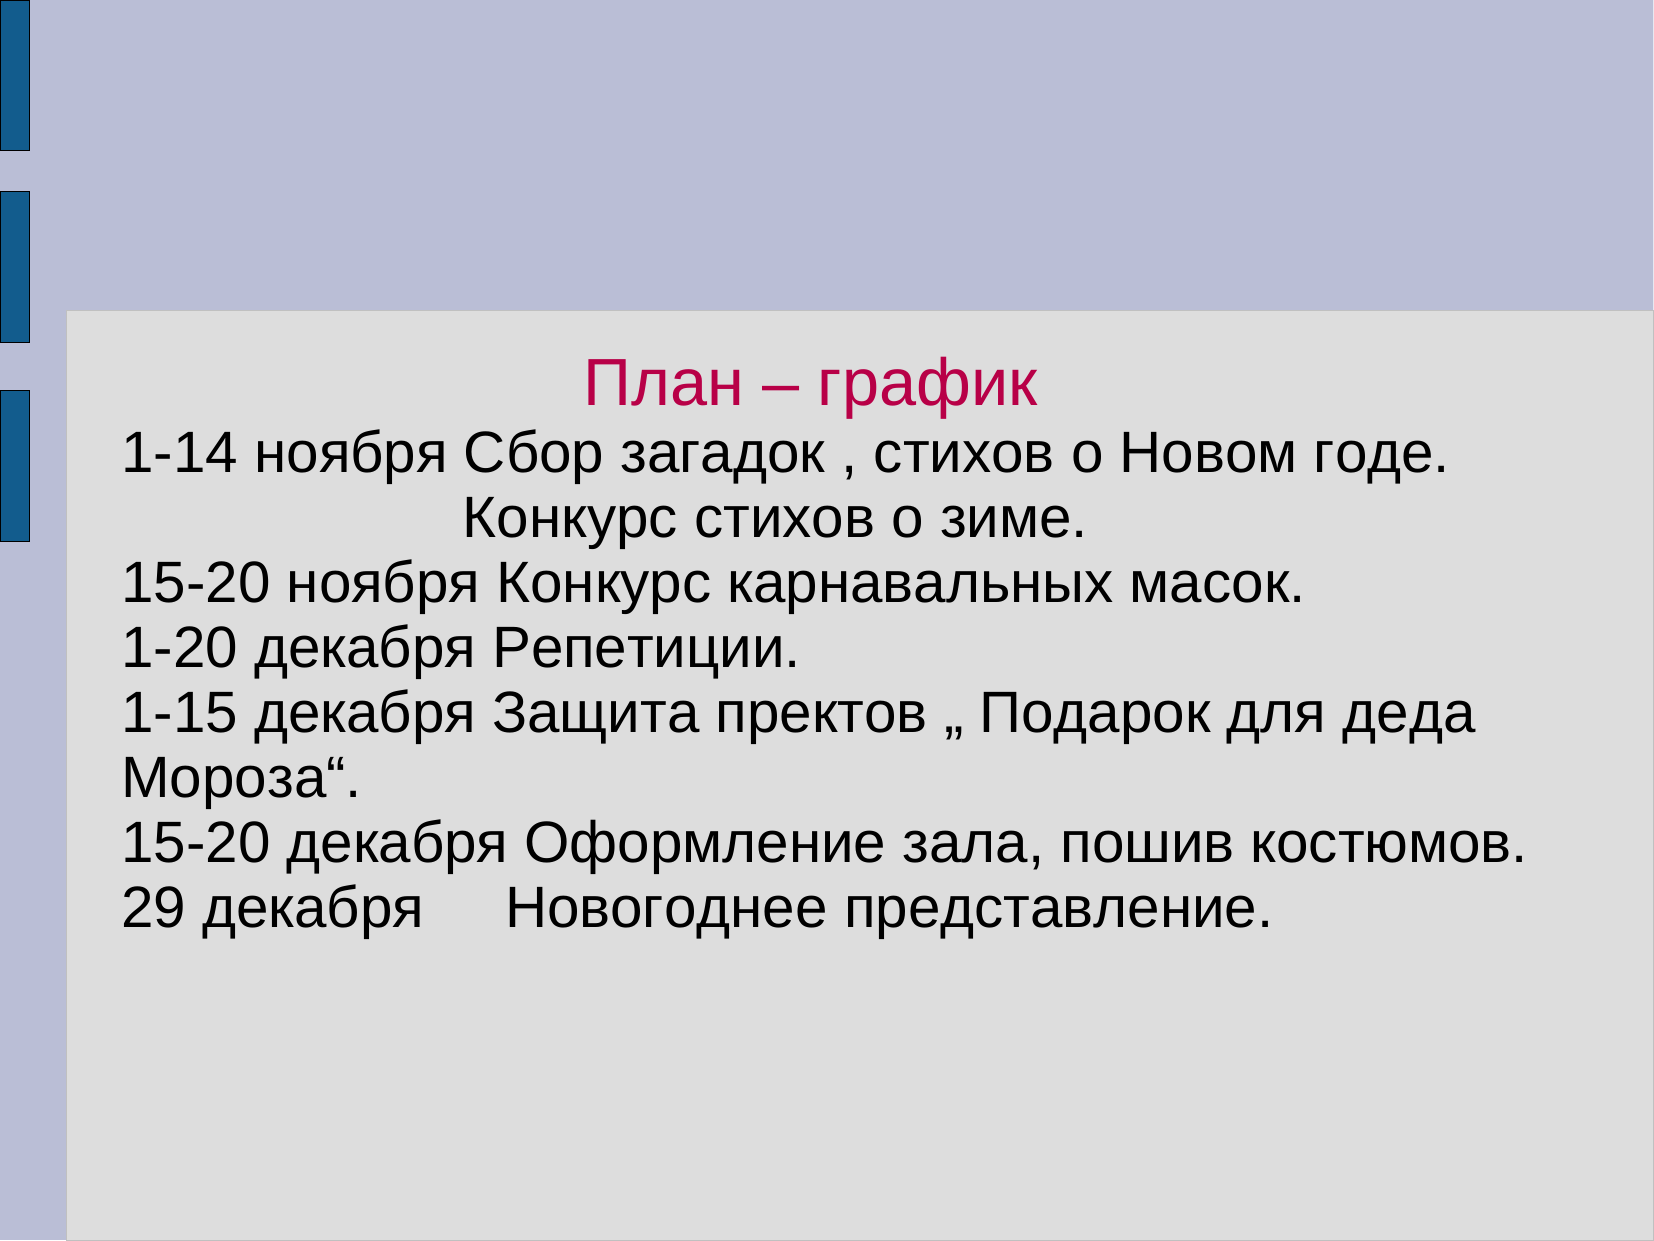

#
 План – график
1-14 ноября Сбор загадок , стихов о Новом годе.
 Конкурс стихов о зиме.
15-20 ноября Конкурс карнавальных масок.
1-20 декабря Репетиции.
1-15 декабря Защита пректов „ Подарок для деда Мороза“.
15-20 декабря Оформление зала, пошив костюмов.
29 декабря Новогоднее представление.